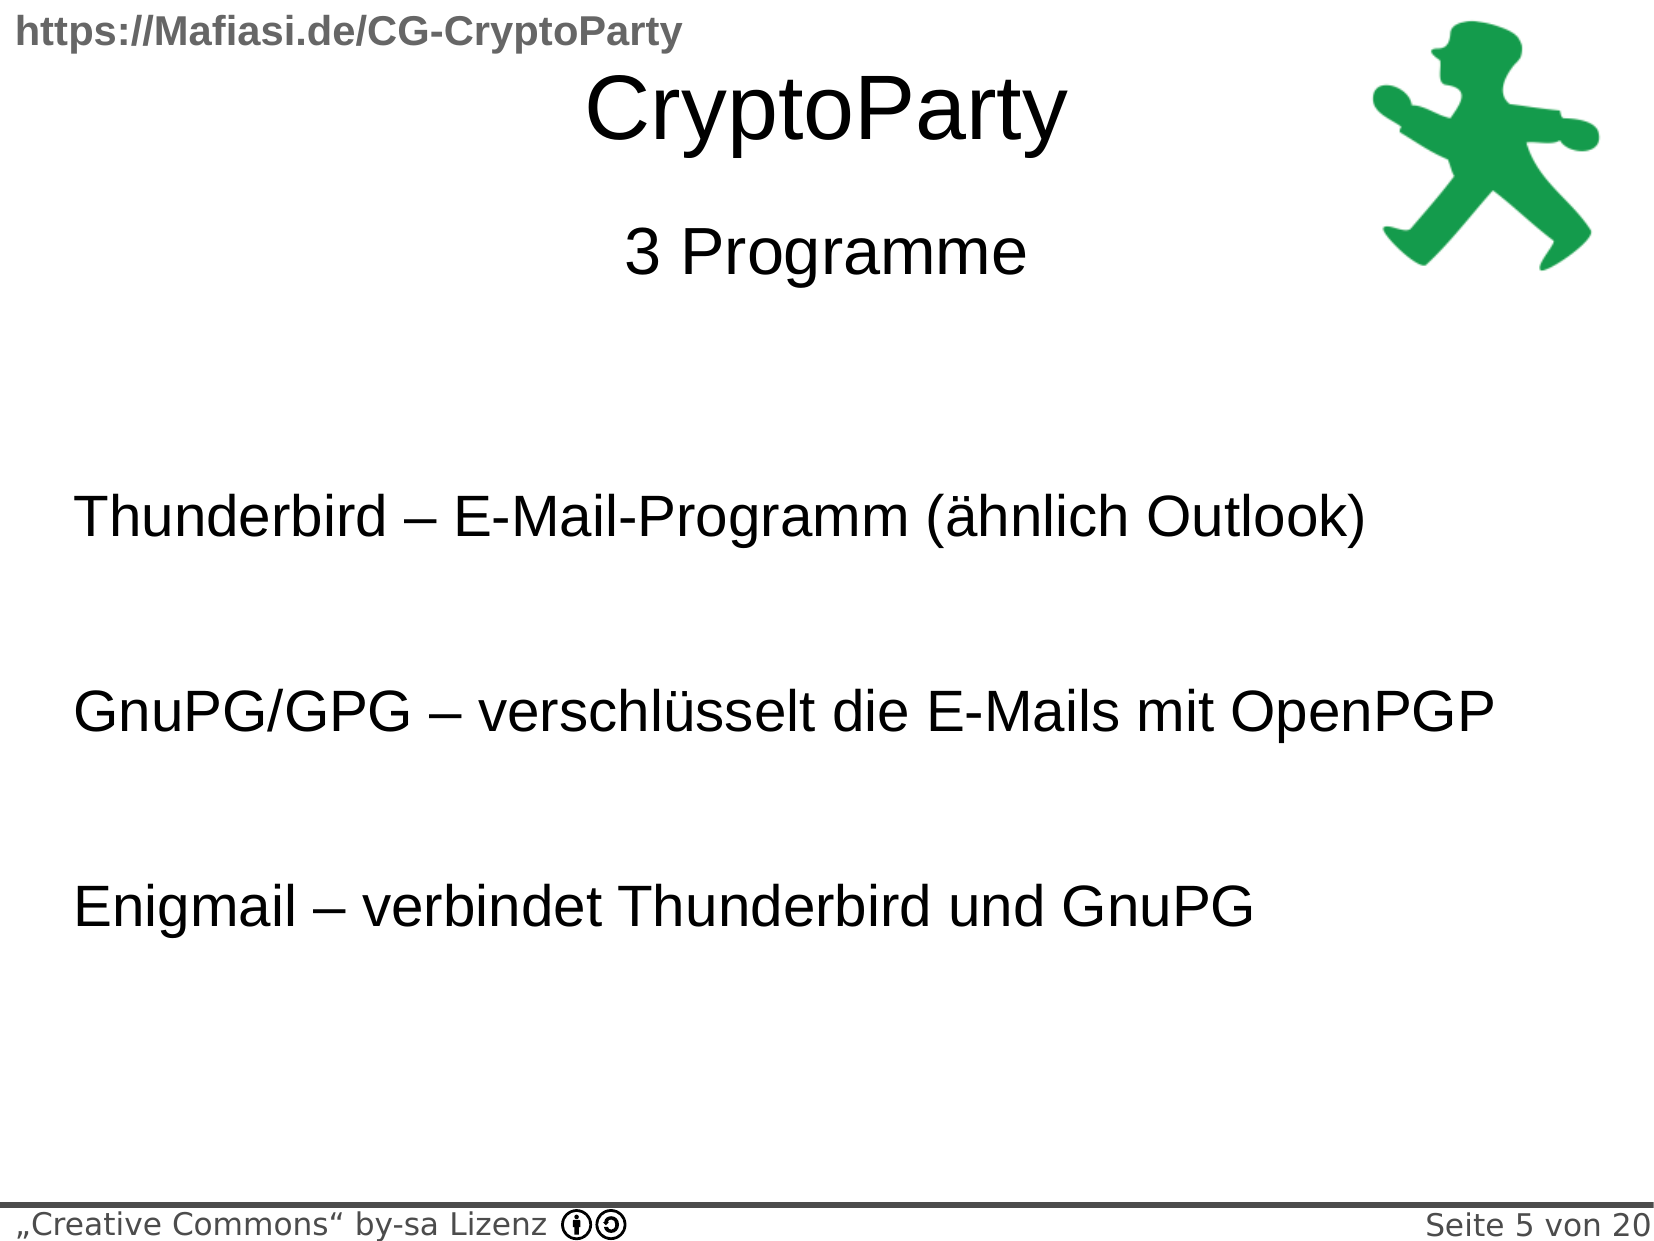

3 Programme
Thunderbird – E-Mail-Programm (ähnlich Outlook)
GnuPG/GPG – verschlüsselt die E-Mails mit OpenPGP
Enigmail – verbindet Thunderbird und GnuPG